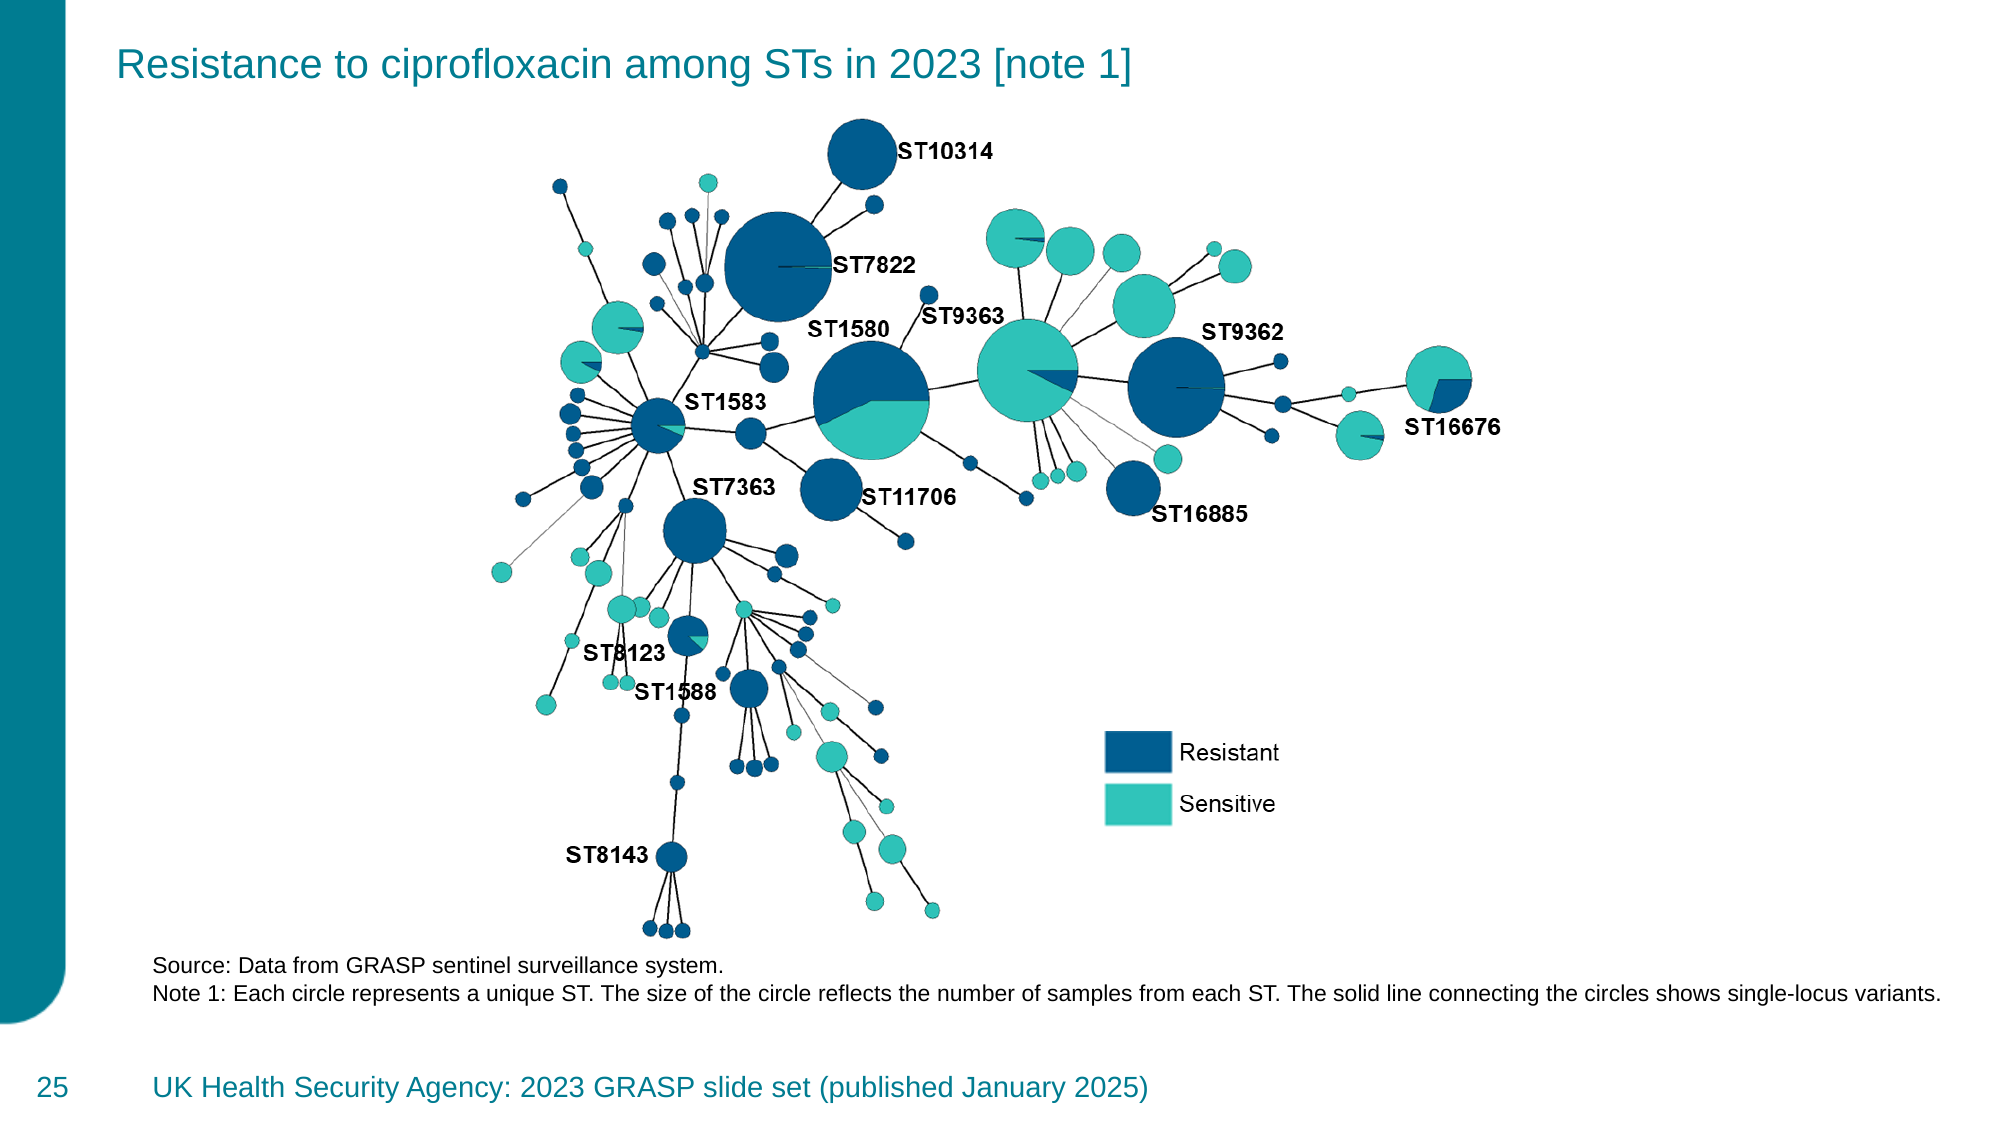

# Resistance to ciprofloxacin among STs in 2023 [note 1]
Source: Data from GRASP sentinel surveillance system.
Note 1: Each circle represents a unique ST. The size of the circle reflects the number of samples from each ST. The solid line connecting the circles shows single-locus variants.
UK Health Security Agency: 2023 GRASP slide set (published January 2025)